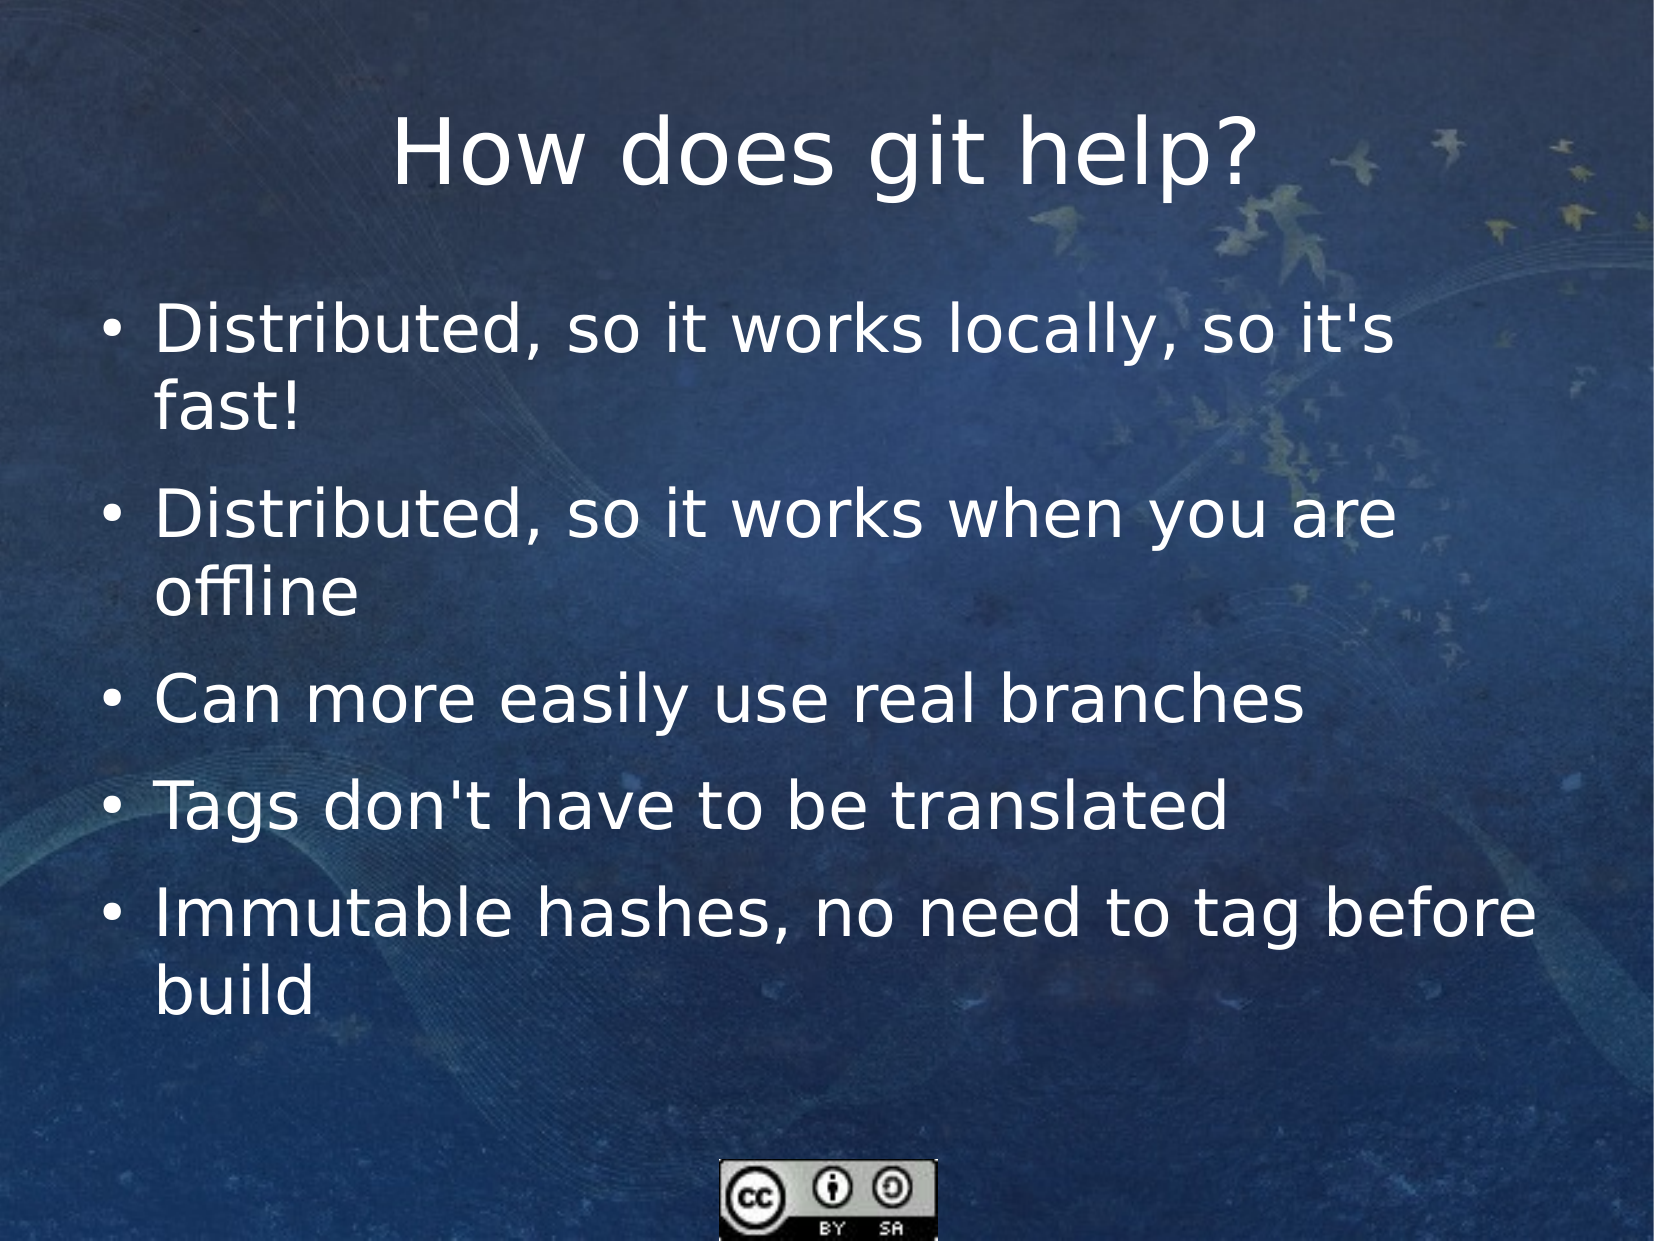

# How does git help?
Distributed, so it works locally, so it's fast!
Distributed, so it works when you are offline
Can more easily use real branches
Tags don't have to be translated
Immutable hashes, no need to tag before build